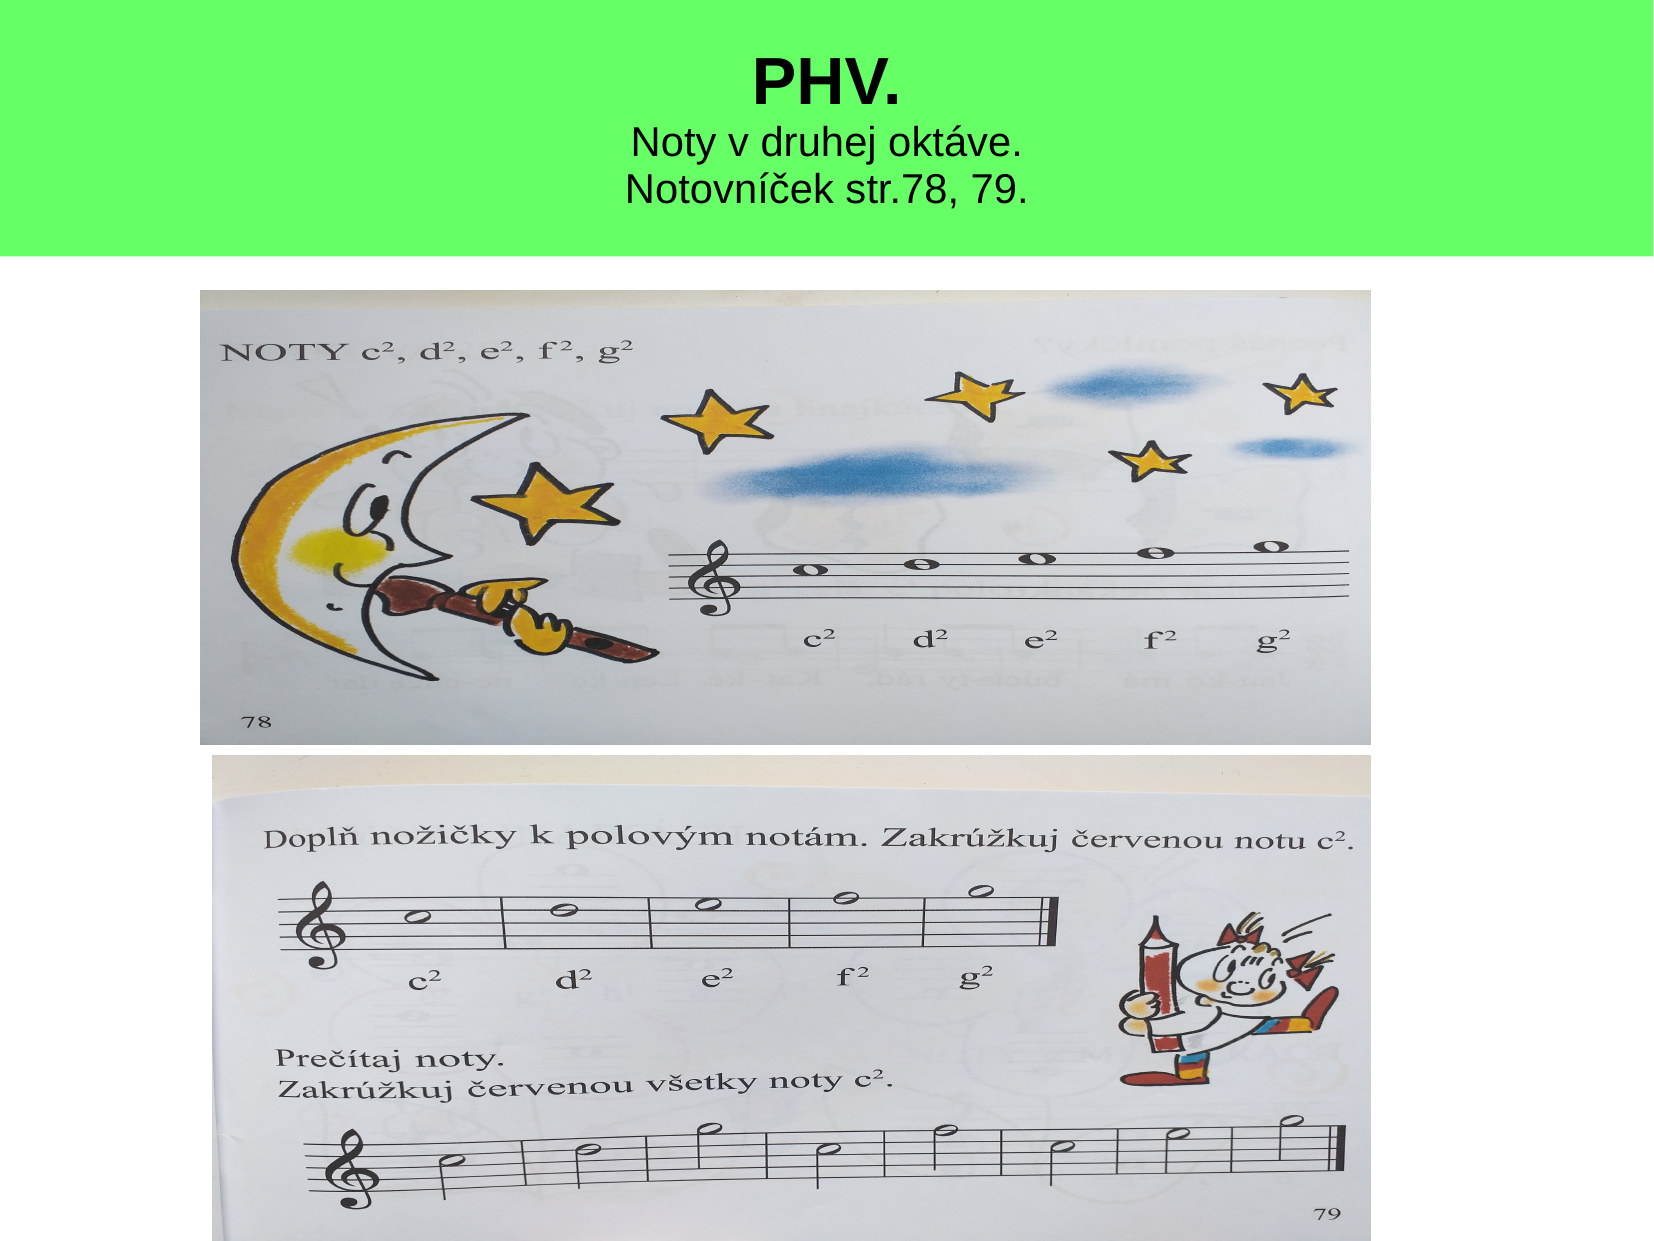

# PHV. Noty v druhej oktáve. Notovníček str.78, 79.